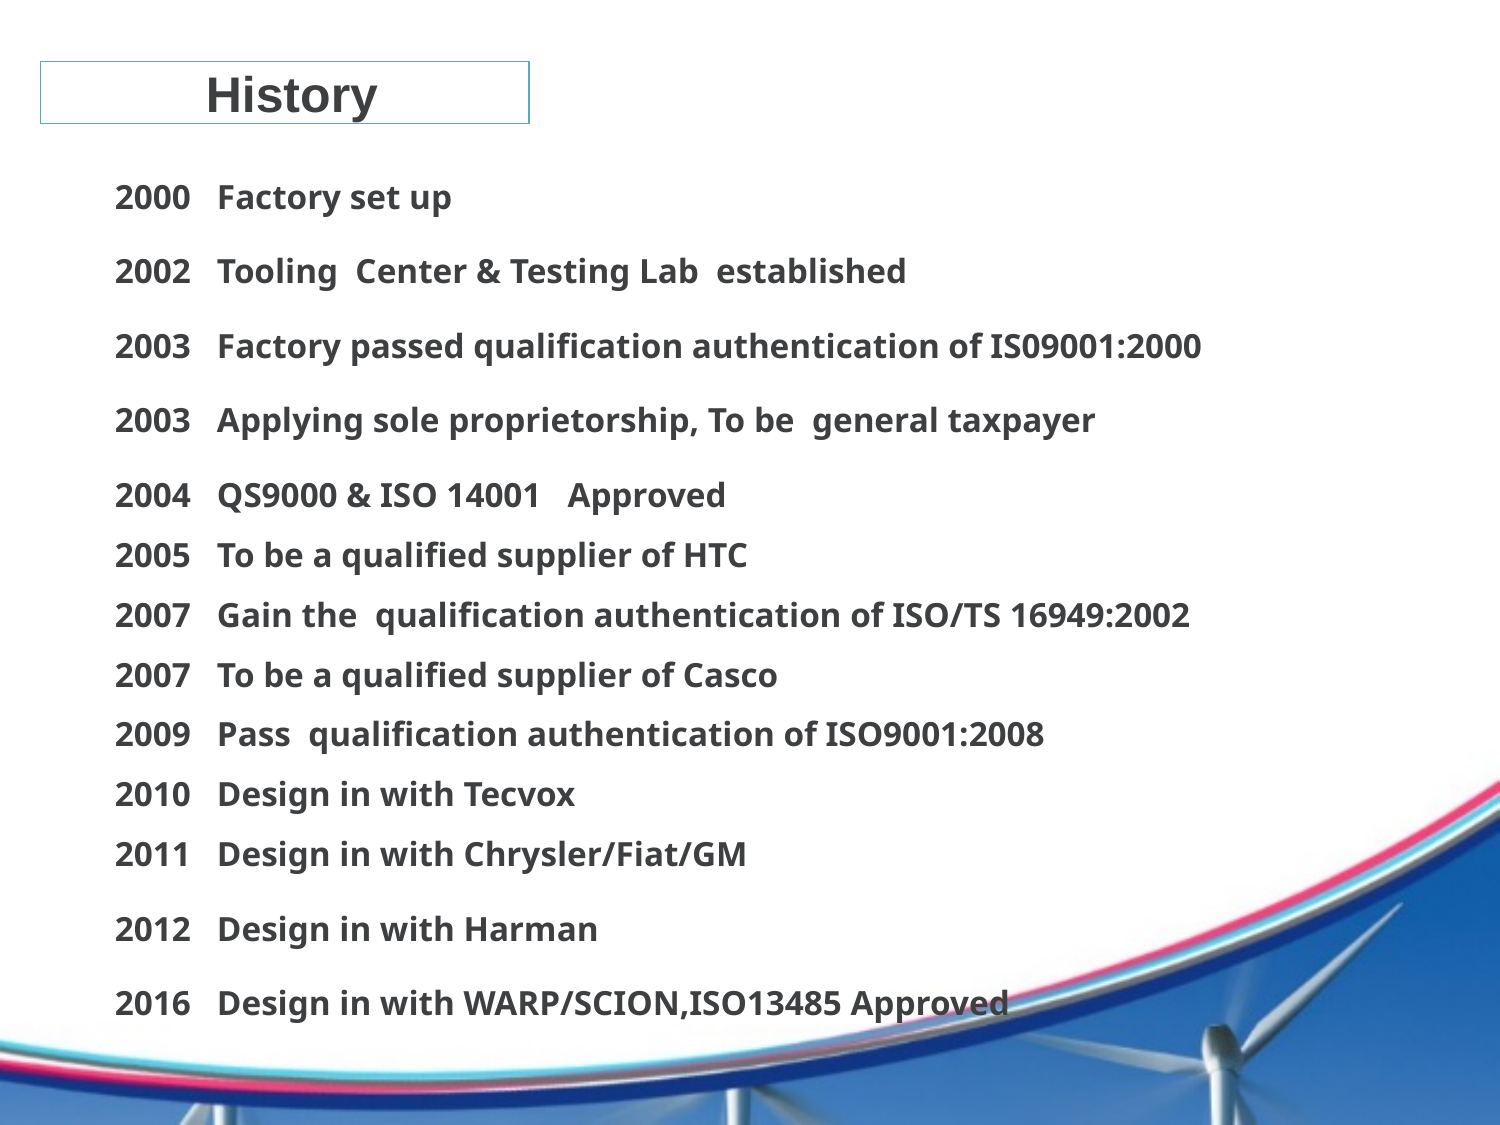

History
2000 Factory set up
2002 Tooling Center & Testing Lab established
2003 Factory passed qualification authentication of IS09001:2000
2003 Applying sole proprietorship, To be general taxpayer
2004 QS9000 & ISO 14001 Approved
2005 To be a qualified supplier of HTC
2007 Gain the qualification authentication of ISO/TS 16949:2002
2007 To be a qualified supplier of Casco
2009 Pass qualification authentication of ISO9001:2008
2010 Design in with Tecvox
2011 Design in with Chrysler/Fiat/GM
2012 Design in with Harman
2016 Design in with WARP/SCION,ISO13485 Approved